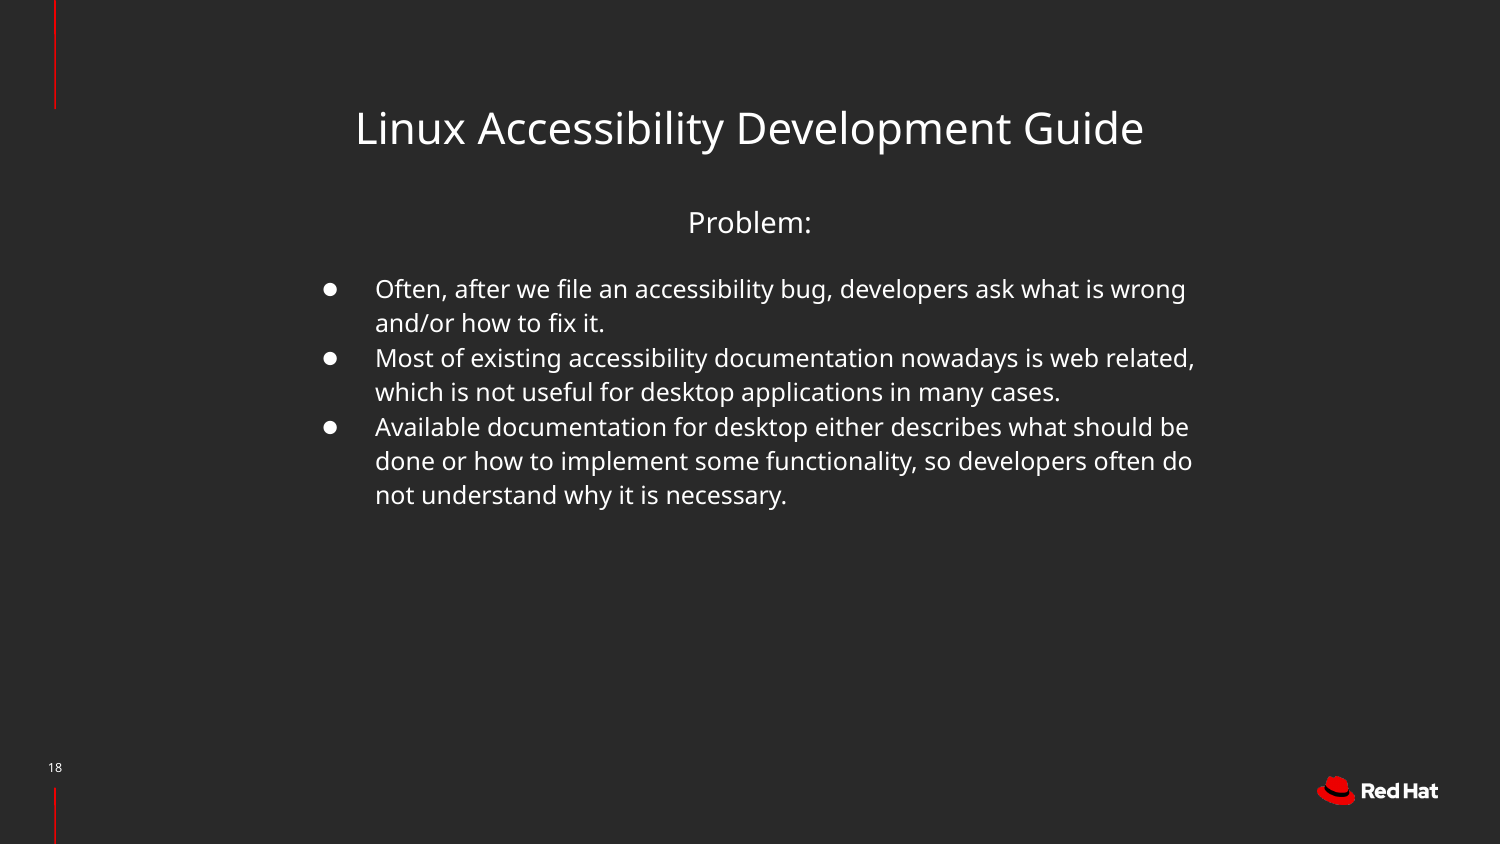

Linux Accessibility Development Guide
Problem:
# Often, after we file an accessibility bug, developers ask what is wrong and/or how to fix it.
Most of existing accessibility documentation nowadays is web related, which is not useful for desktop applications in many cases.
Available documentation for desktop either describes what should be done or how to implement some functionality, so developers often do not understand why it is necessary.